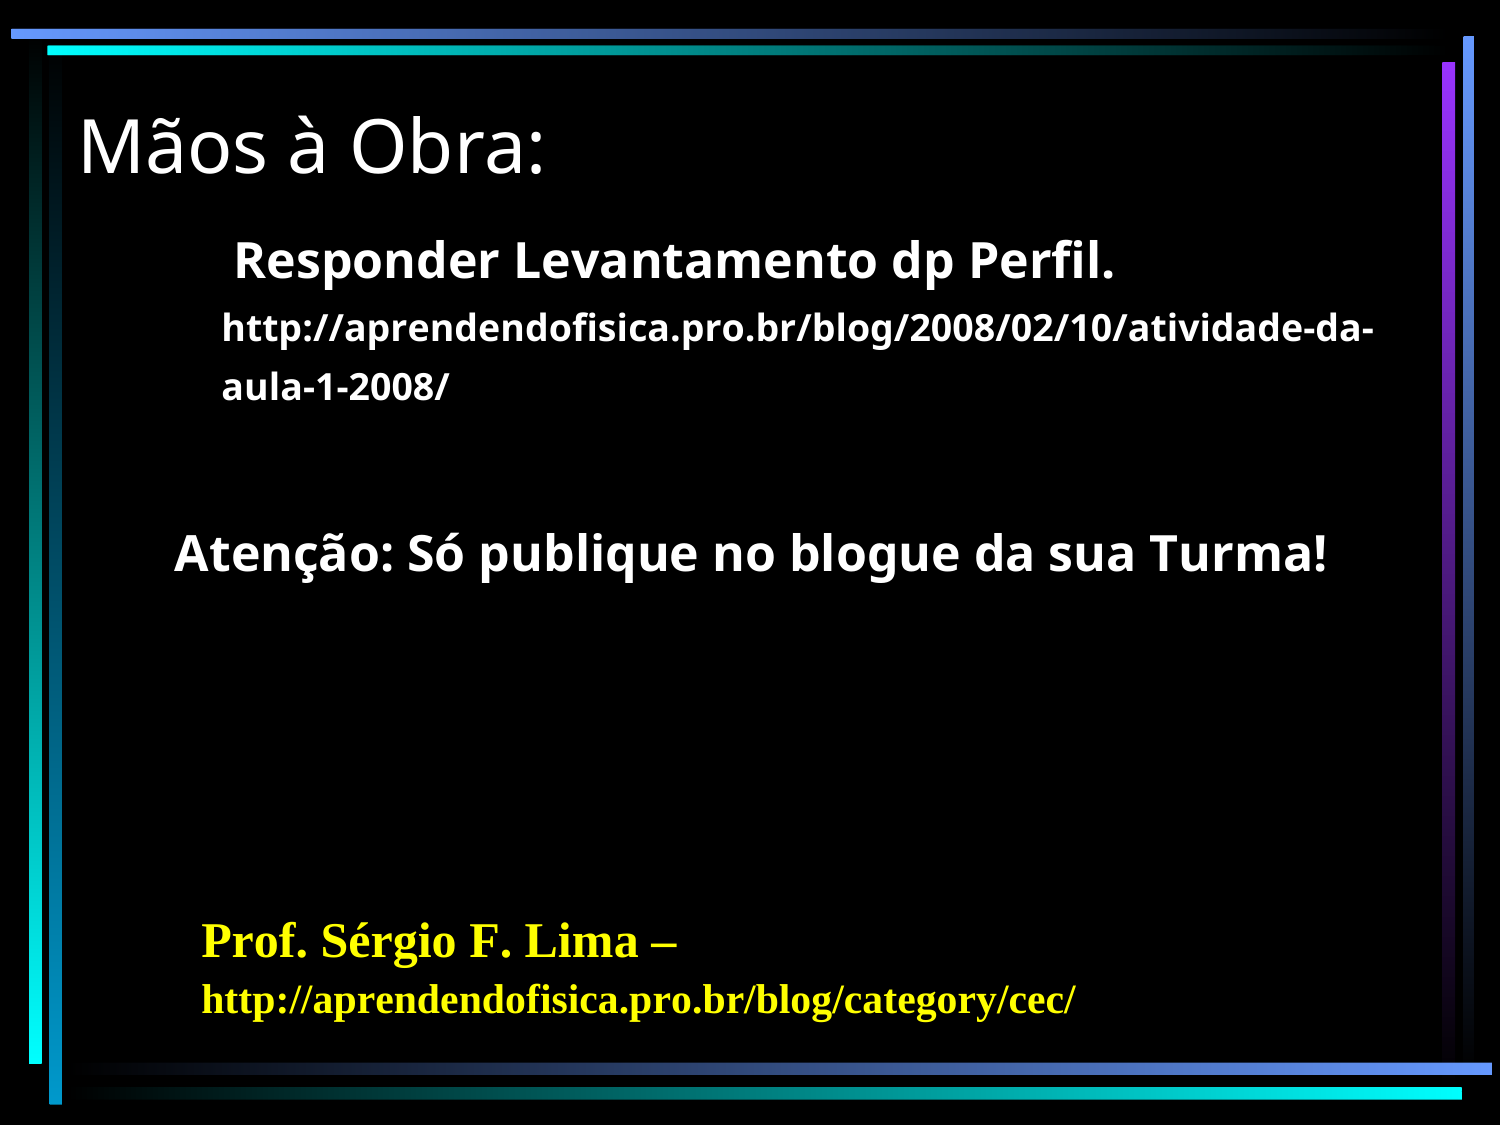

# Mãos à Obra:
 Responder Levantamento dp Perfil. http://aprendendofisica.pro.br/blog/2008/02/10/atividade-da-aula-1-2008/
 Atenção: Só publique no blogue da sua Turma!
Prof. Sérgio F. Lima – http://aprendendofisica.pro.br/blog/category/cec/